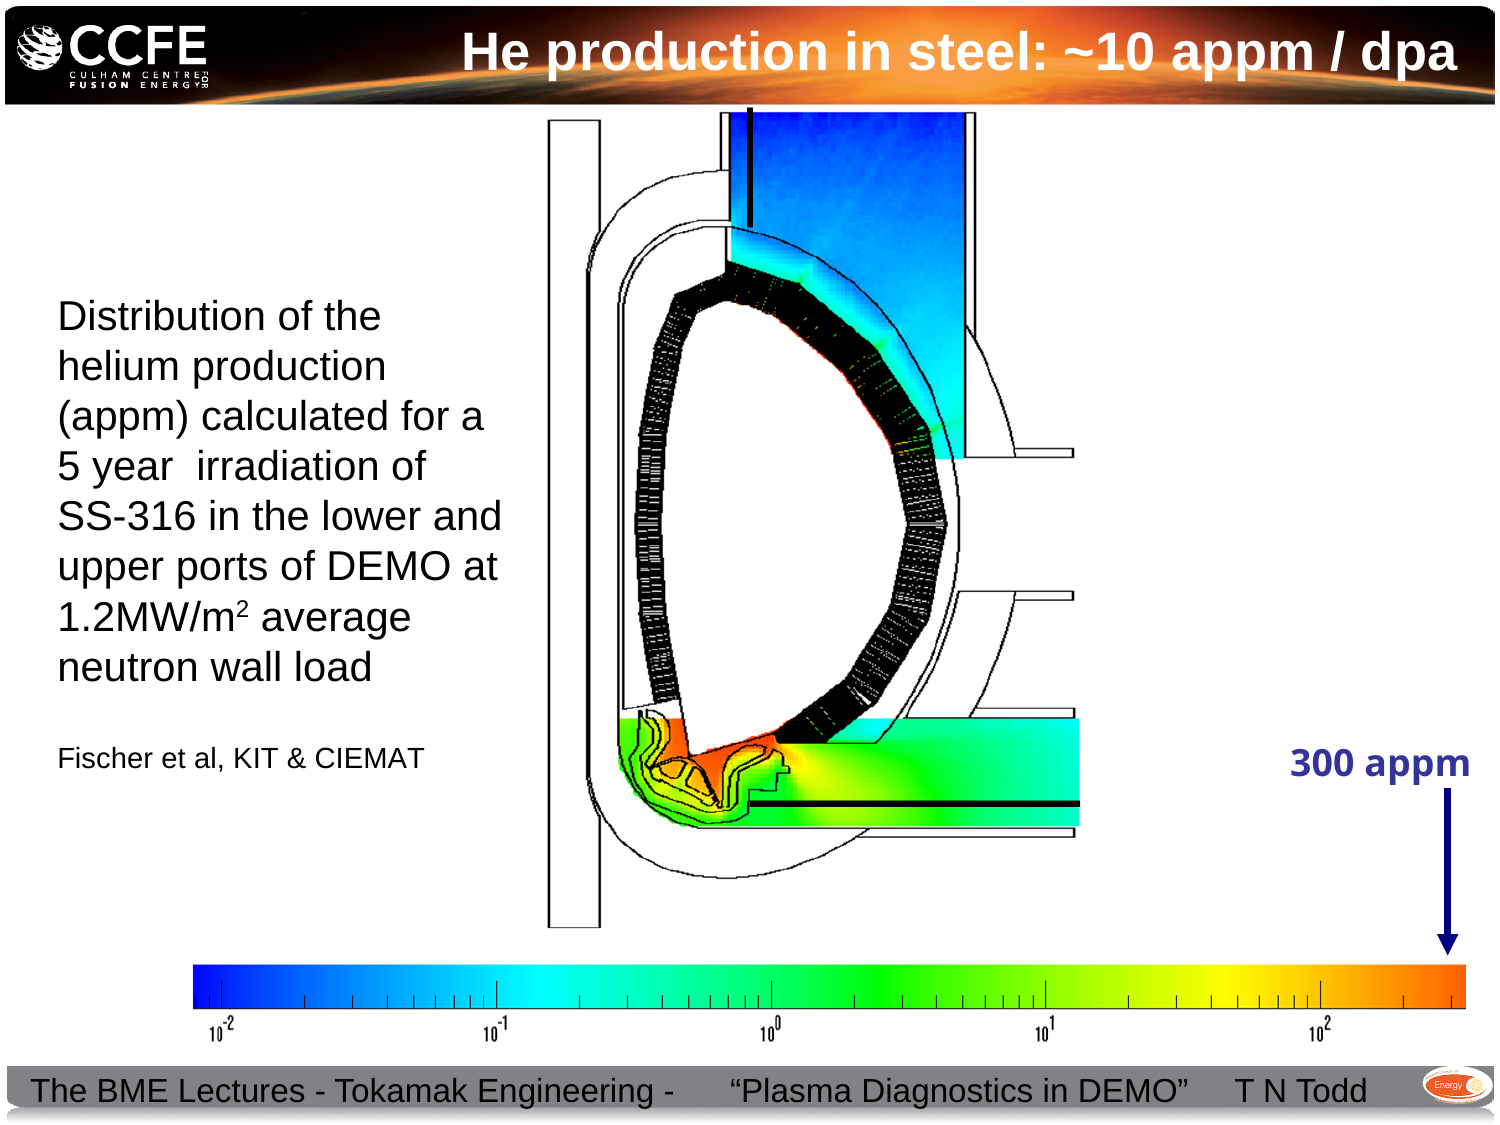

He production in steel: ~10 appm / dpa
Distribution of the helium production (appm) calculated for a 5 year irradiation of SS-316 in the lower and upper ports of DEMO at 1.2MW/m2 average neutron wall load
Fischer et al, KIT & CIEMAT
300 appm